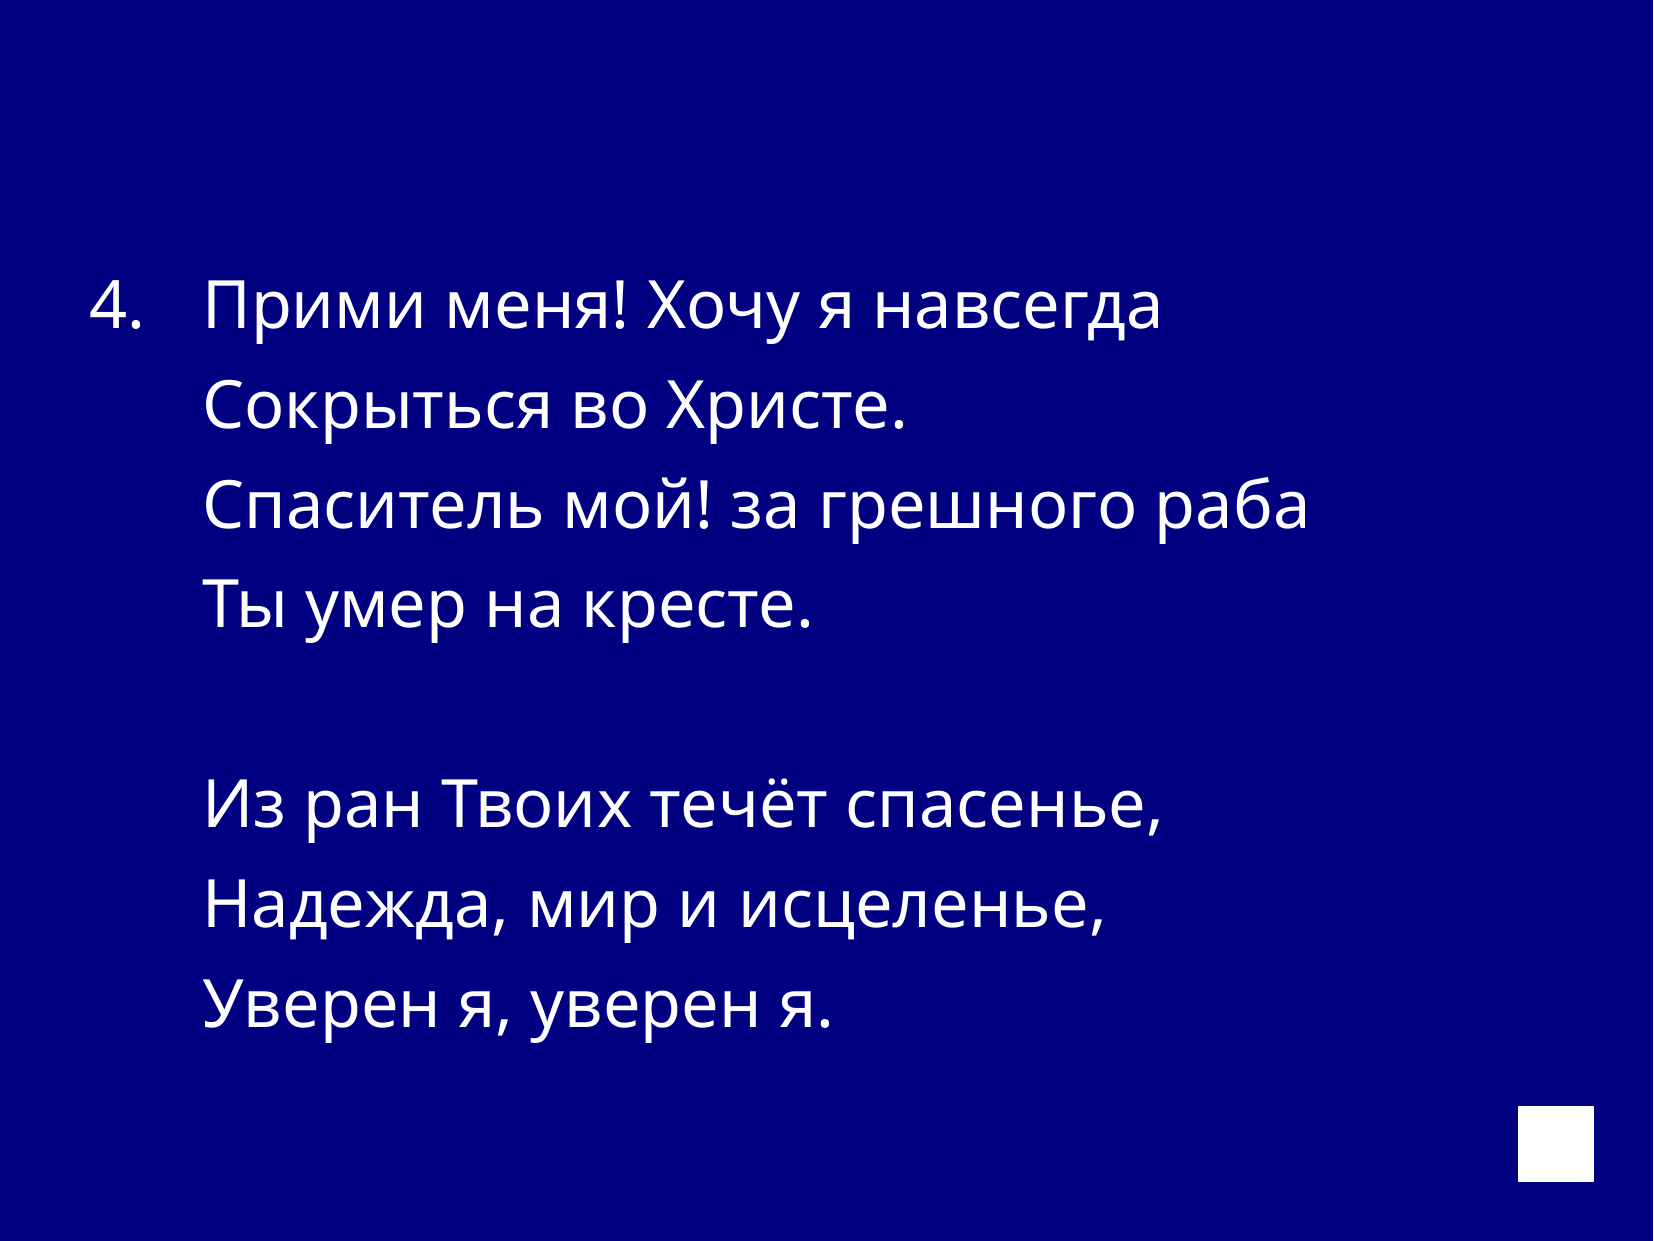

4.	Прими меня! Хочу я навсегда
	Сокрыться во Христе.
	Спаситель мой! за грешного раба
	Ты умер на кресте.
	Из ран Твоих течёт спасенье,
	Надежда, мир и исцеленье,
	Уверен я, уверен я.